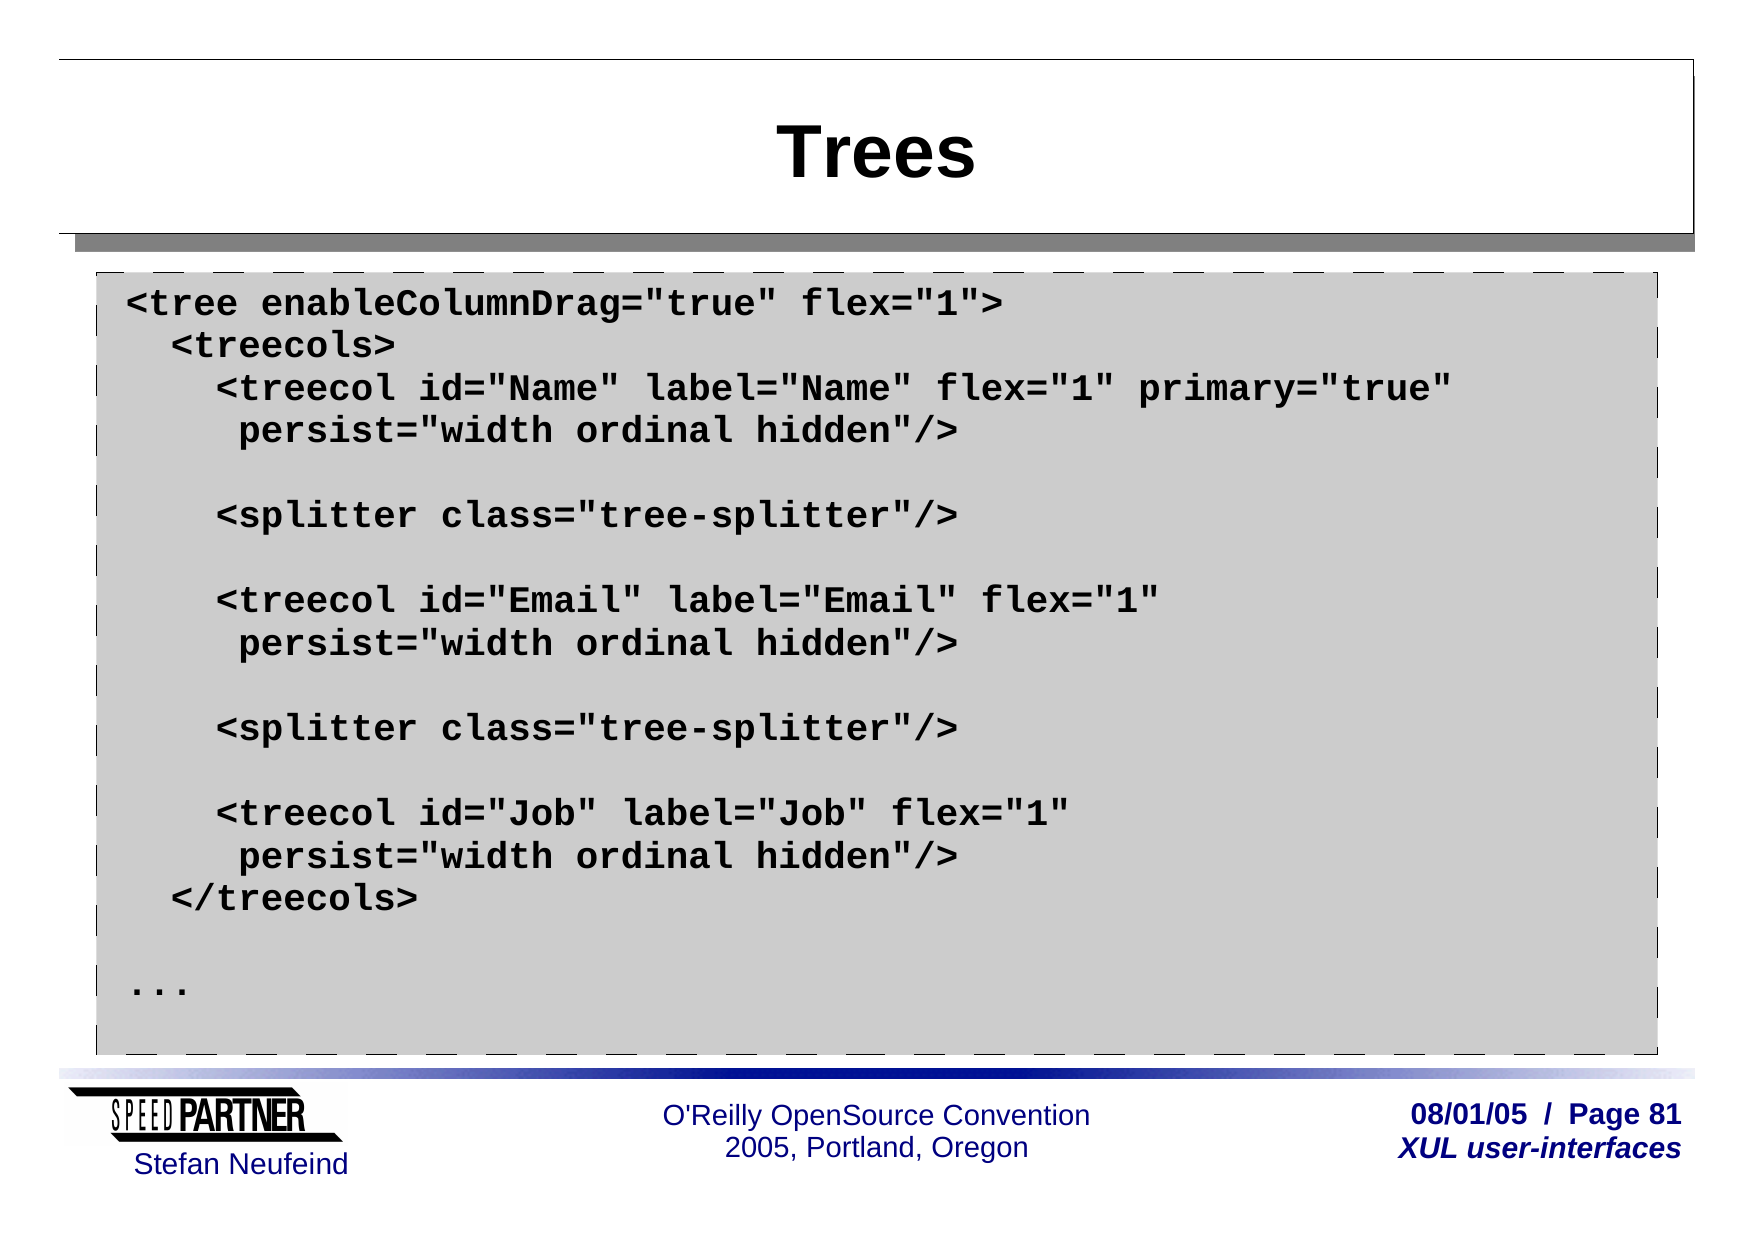

# Trees
<tree enableColumnDrag="true" flex="1">
 <treecols>
 <treecol id="Name" label="Name" flex="1" primary="true"
 persist="width ordinal hidden"/>
 <splitter class="tree-splitter"/>
 <treecol id="Email" label="Email" flex="1"
 persist="width ordinal hidden"/>
 <splitter class="tree-splitter"/>
 <treecol id="Job" label="Job" flex="1"
 persist="width ordinal hidden"/>
 </treecols>
...